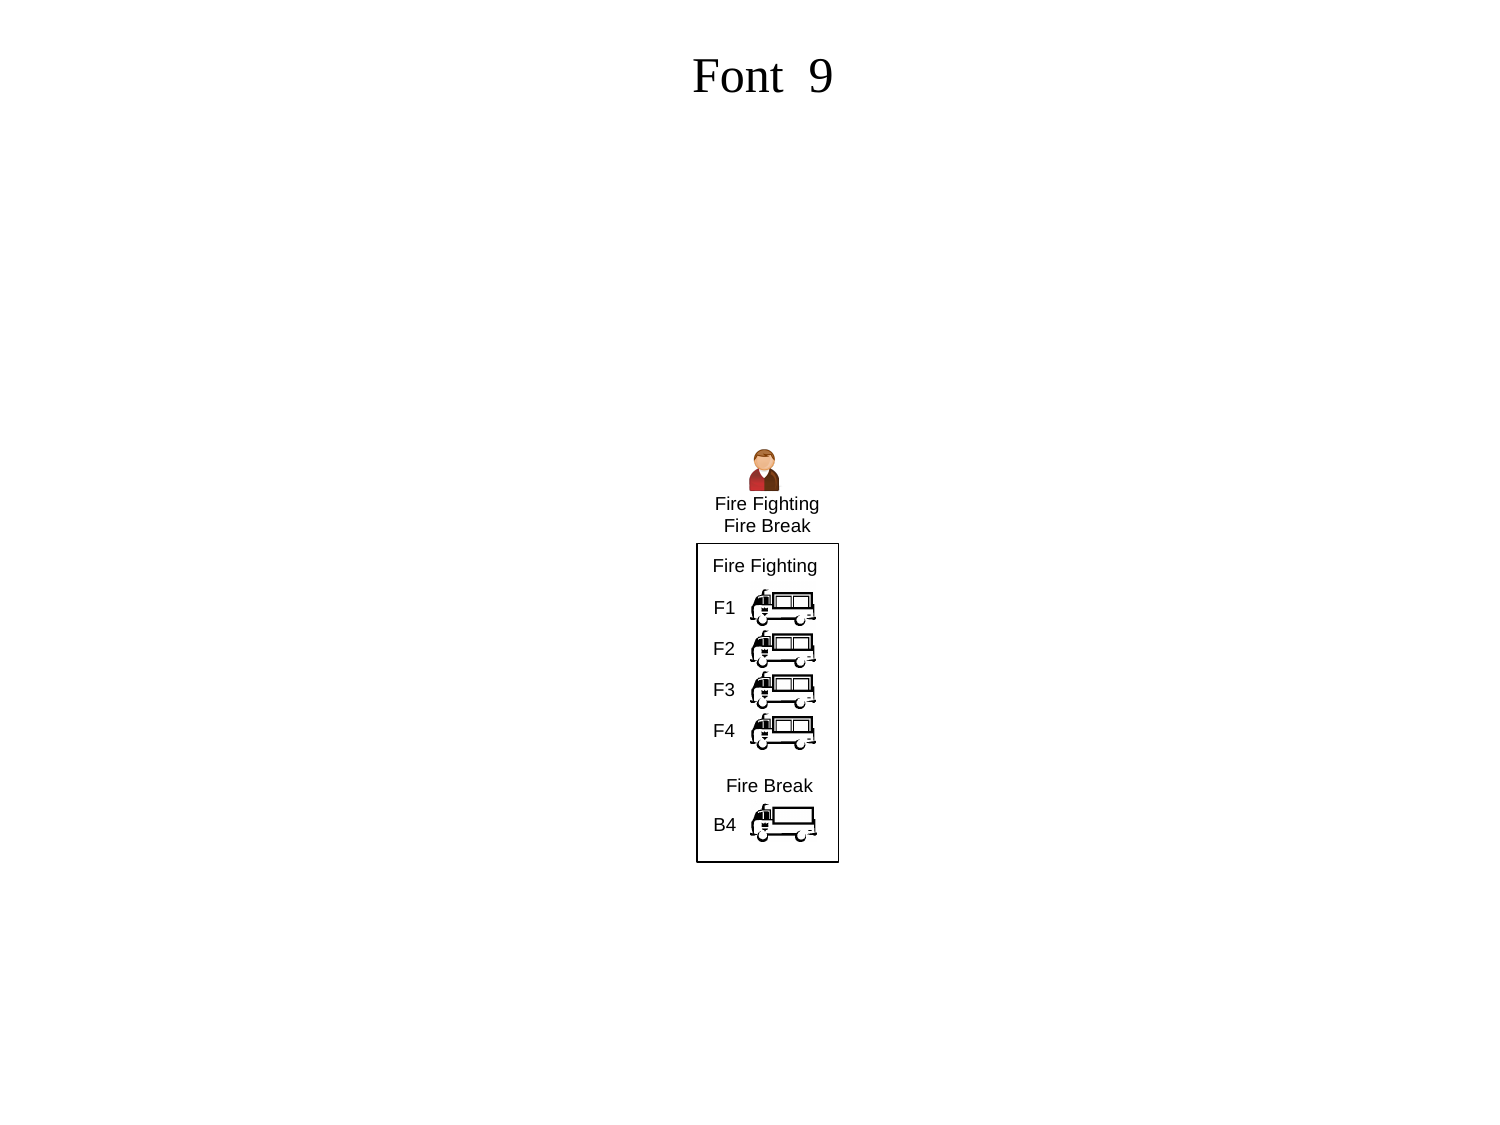

Font 9
Fire Fighting
Fire Break
Fire Fighting
F1
F2
F3
F4
Fire Break
B4